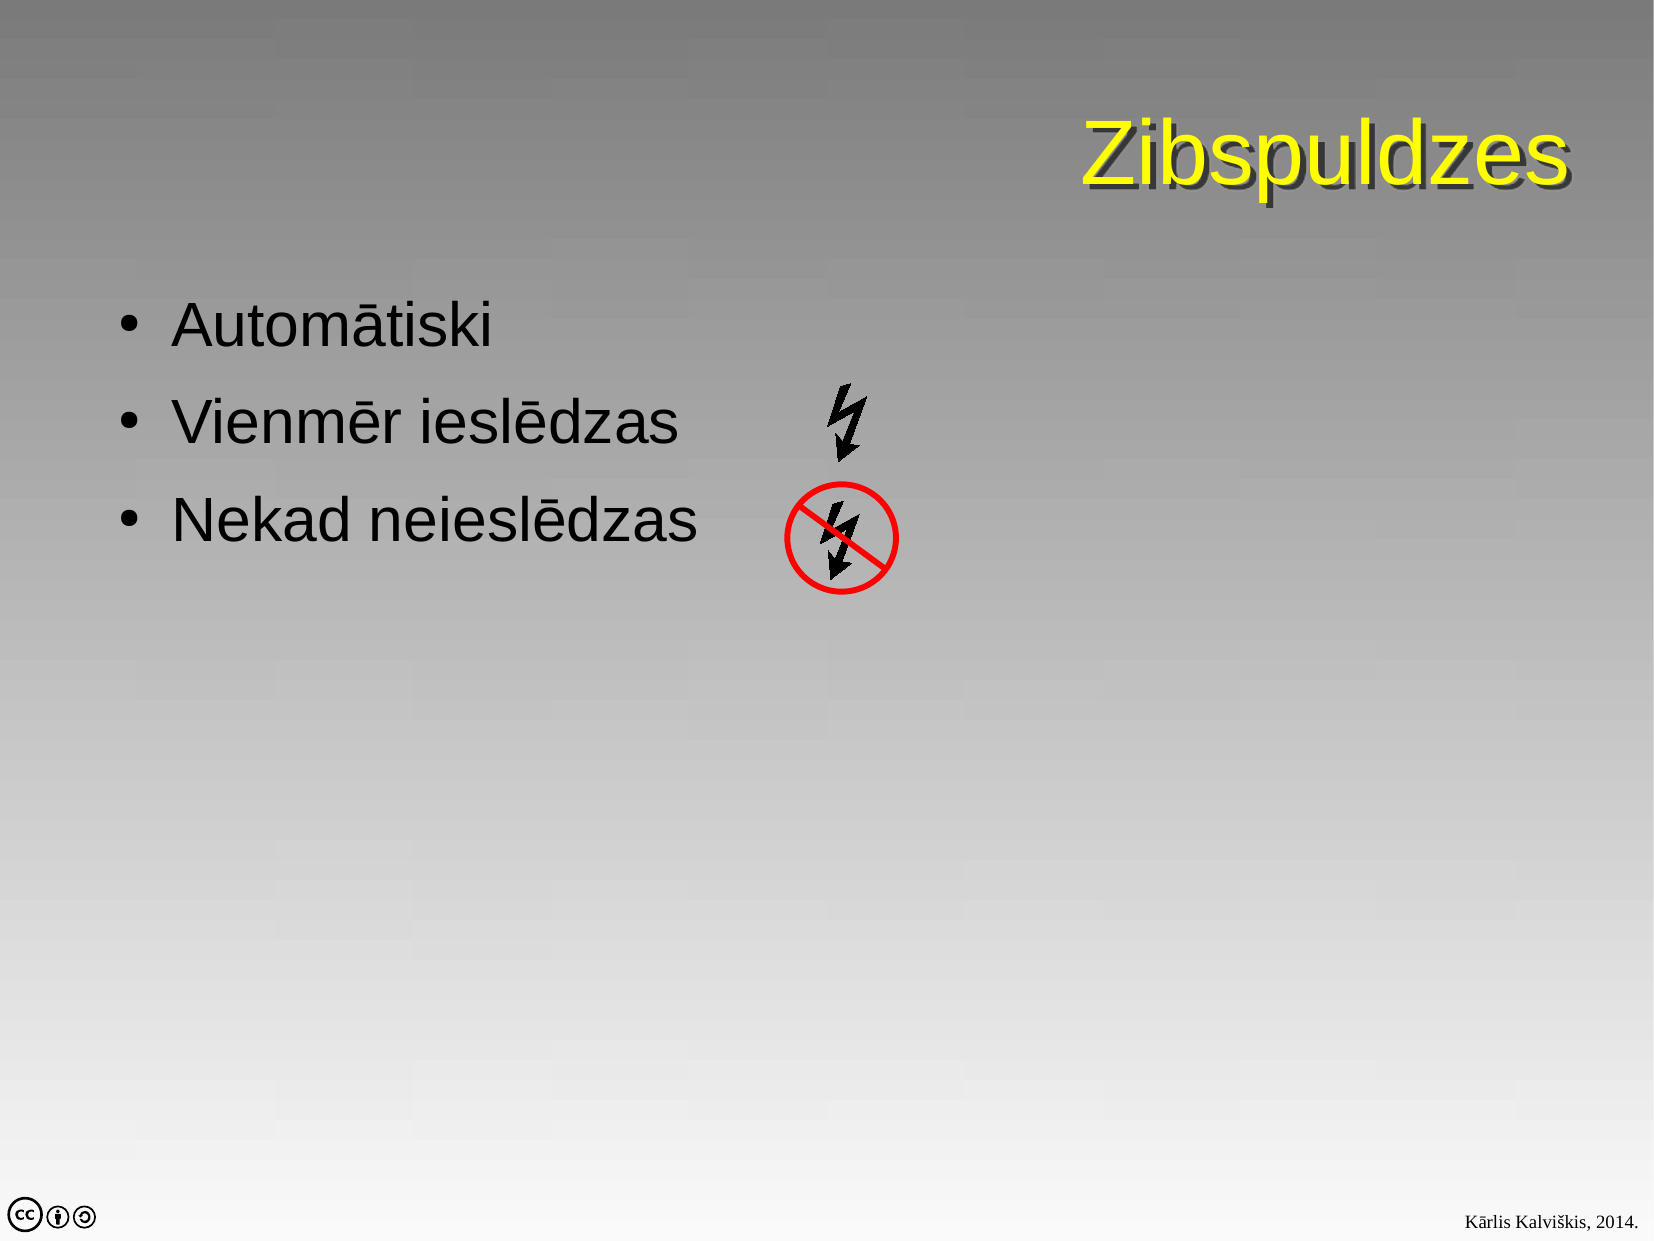

# Zibspuldzes
Automātiski
Vienmēr ieslēdzas
Nekad neieslēdzas